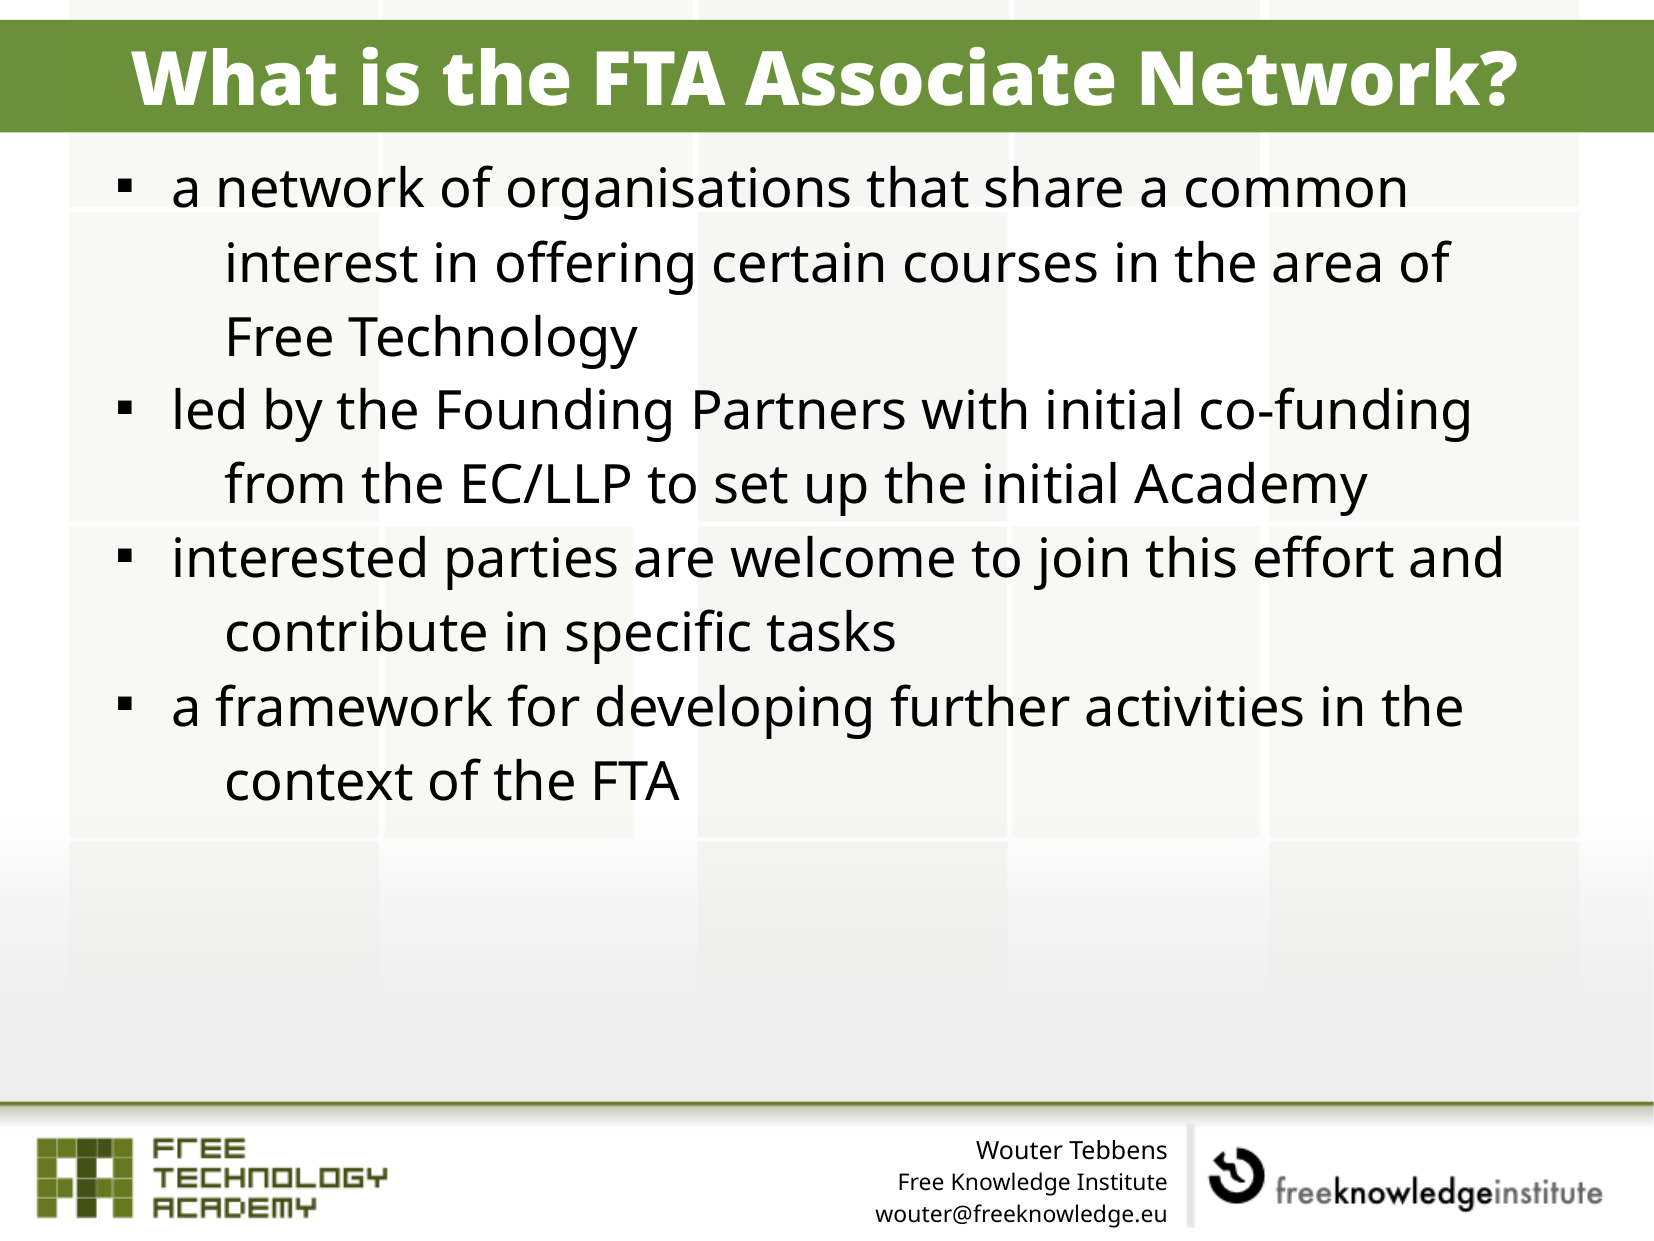

# What is the FTA Associate Network?
a network of organisations that share a common interest in offering certain courses in the area of Free Technology
led by the Founding Partners with initial co-funding from the EC/LLP to set up the initial Academy
interested parties are welcome to join this effort and contribute in specific tasks
a framework for developing further activities in the context of the FTA